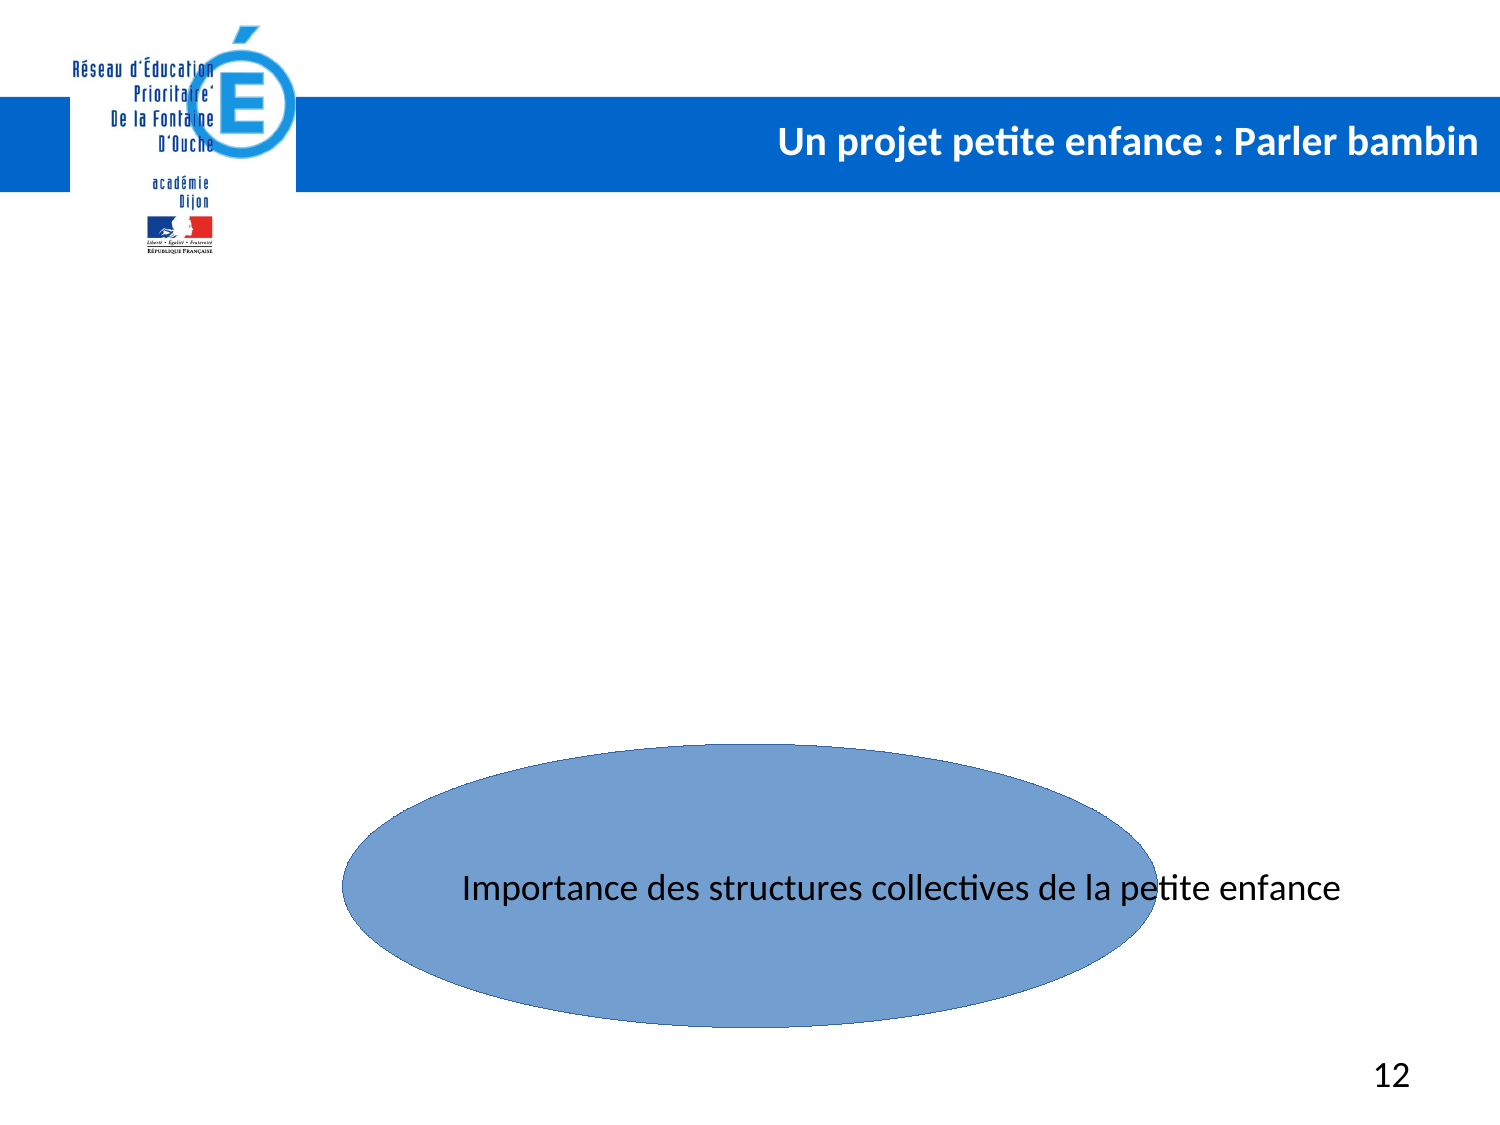

Un projet petite enfance : Parler bambin
Importance des structures collectives de la petite enfance